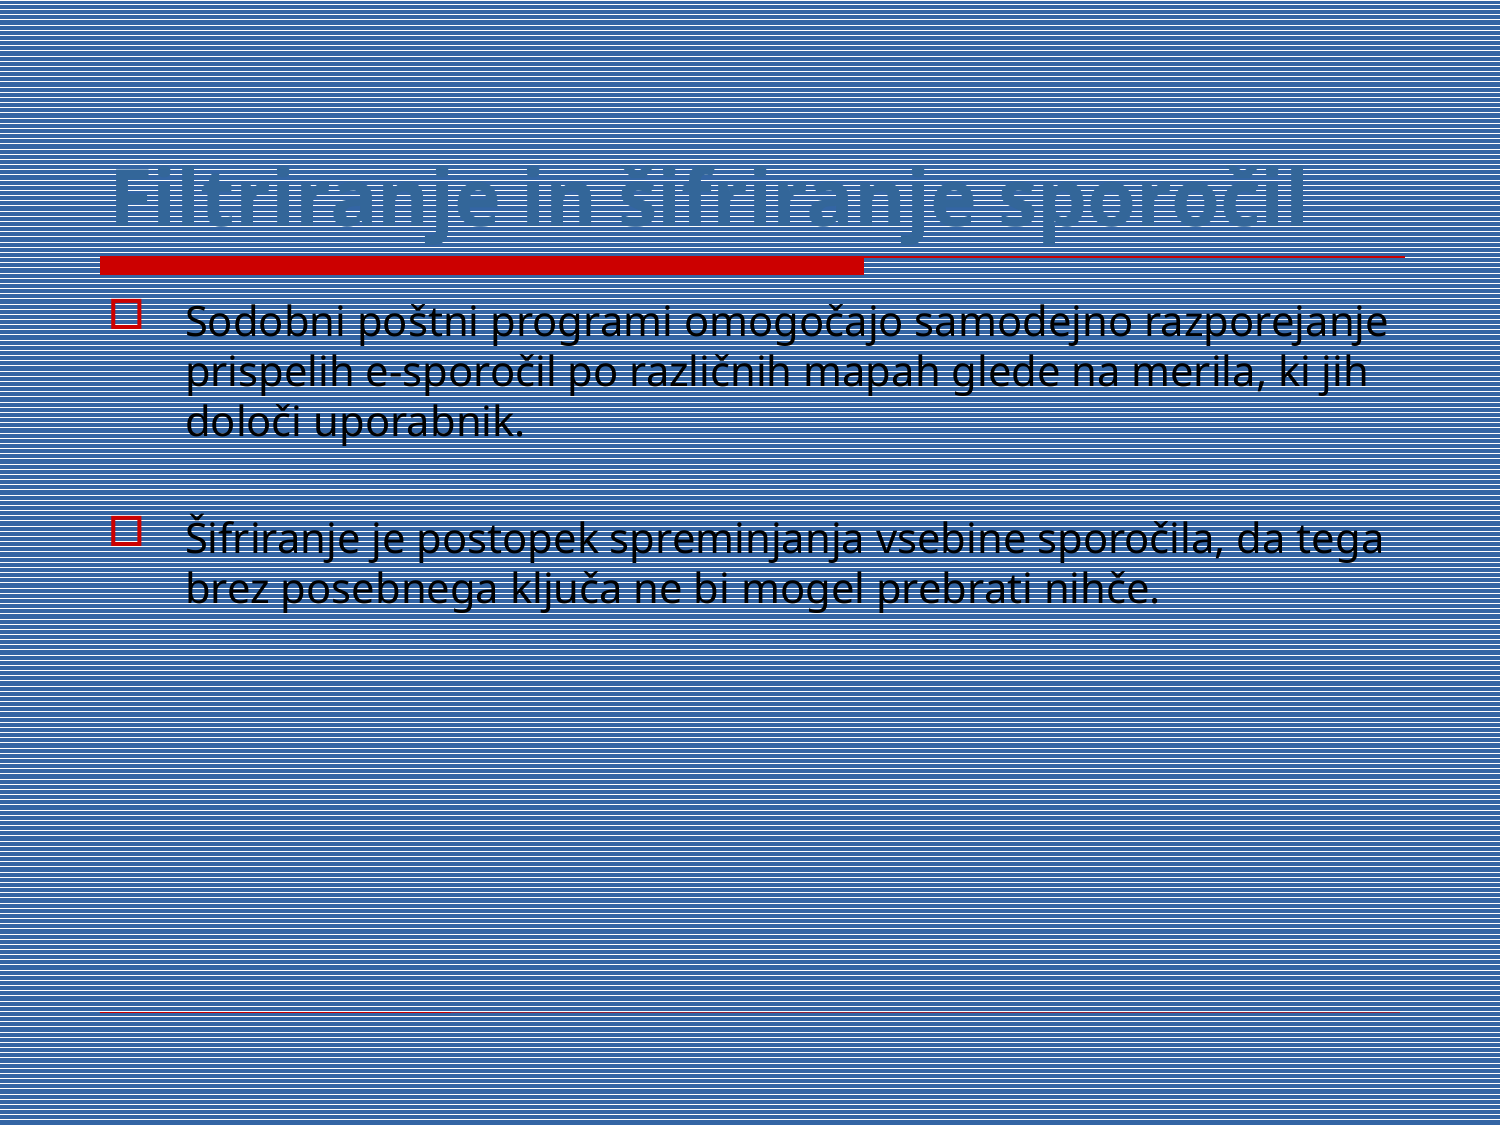

# Filtriranje in šifriranje sporočil
Sodobni poštni programi omogočajo samodejno razporejanje prispelih e-sporočil po različnih mapah glede na merila, ki jih določi uporabnik.
Šifriranje je postopek spreminjanja vsebine sporočila, da tega brez posebnega ključa ne bi mogel prebrati nihče.